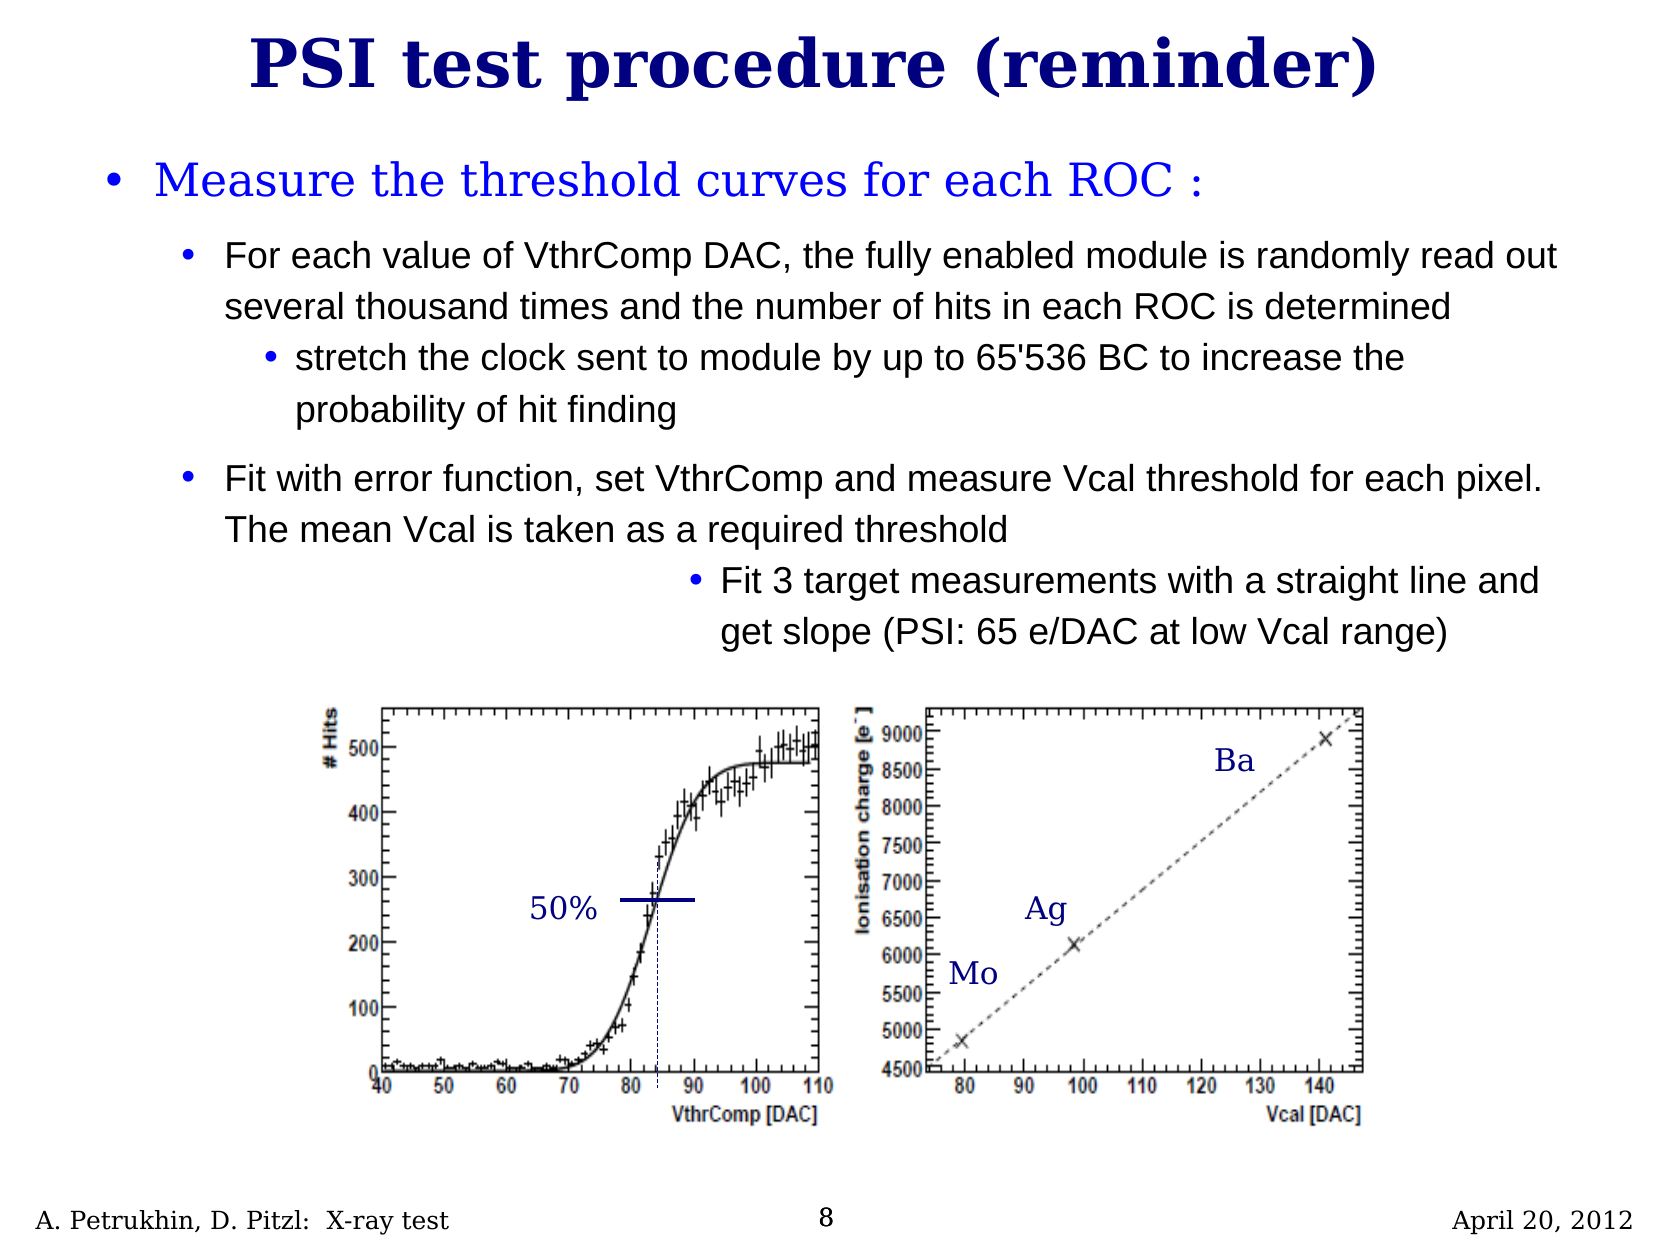

# PSI test procedure (reminder)
Measure the threshold curves for each ROC :
For each value of VthrComp DAC, the fully enabled module is randomly read out several thousand times and the number of hits in each ROC is determined
stretch the clock sent to module by up to 65'536 BC to increase the probability of hit finding
Fit with error function, set VthrComp and measure Vcal threshold for each pixel. The mean Vcal is taken as a required threshold
Fit 3 target measurements with a straight line and get slope (PSI: 65 e/DAC at low Vcal range)
Ba
50%
Ag
Mo